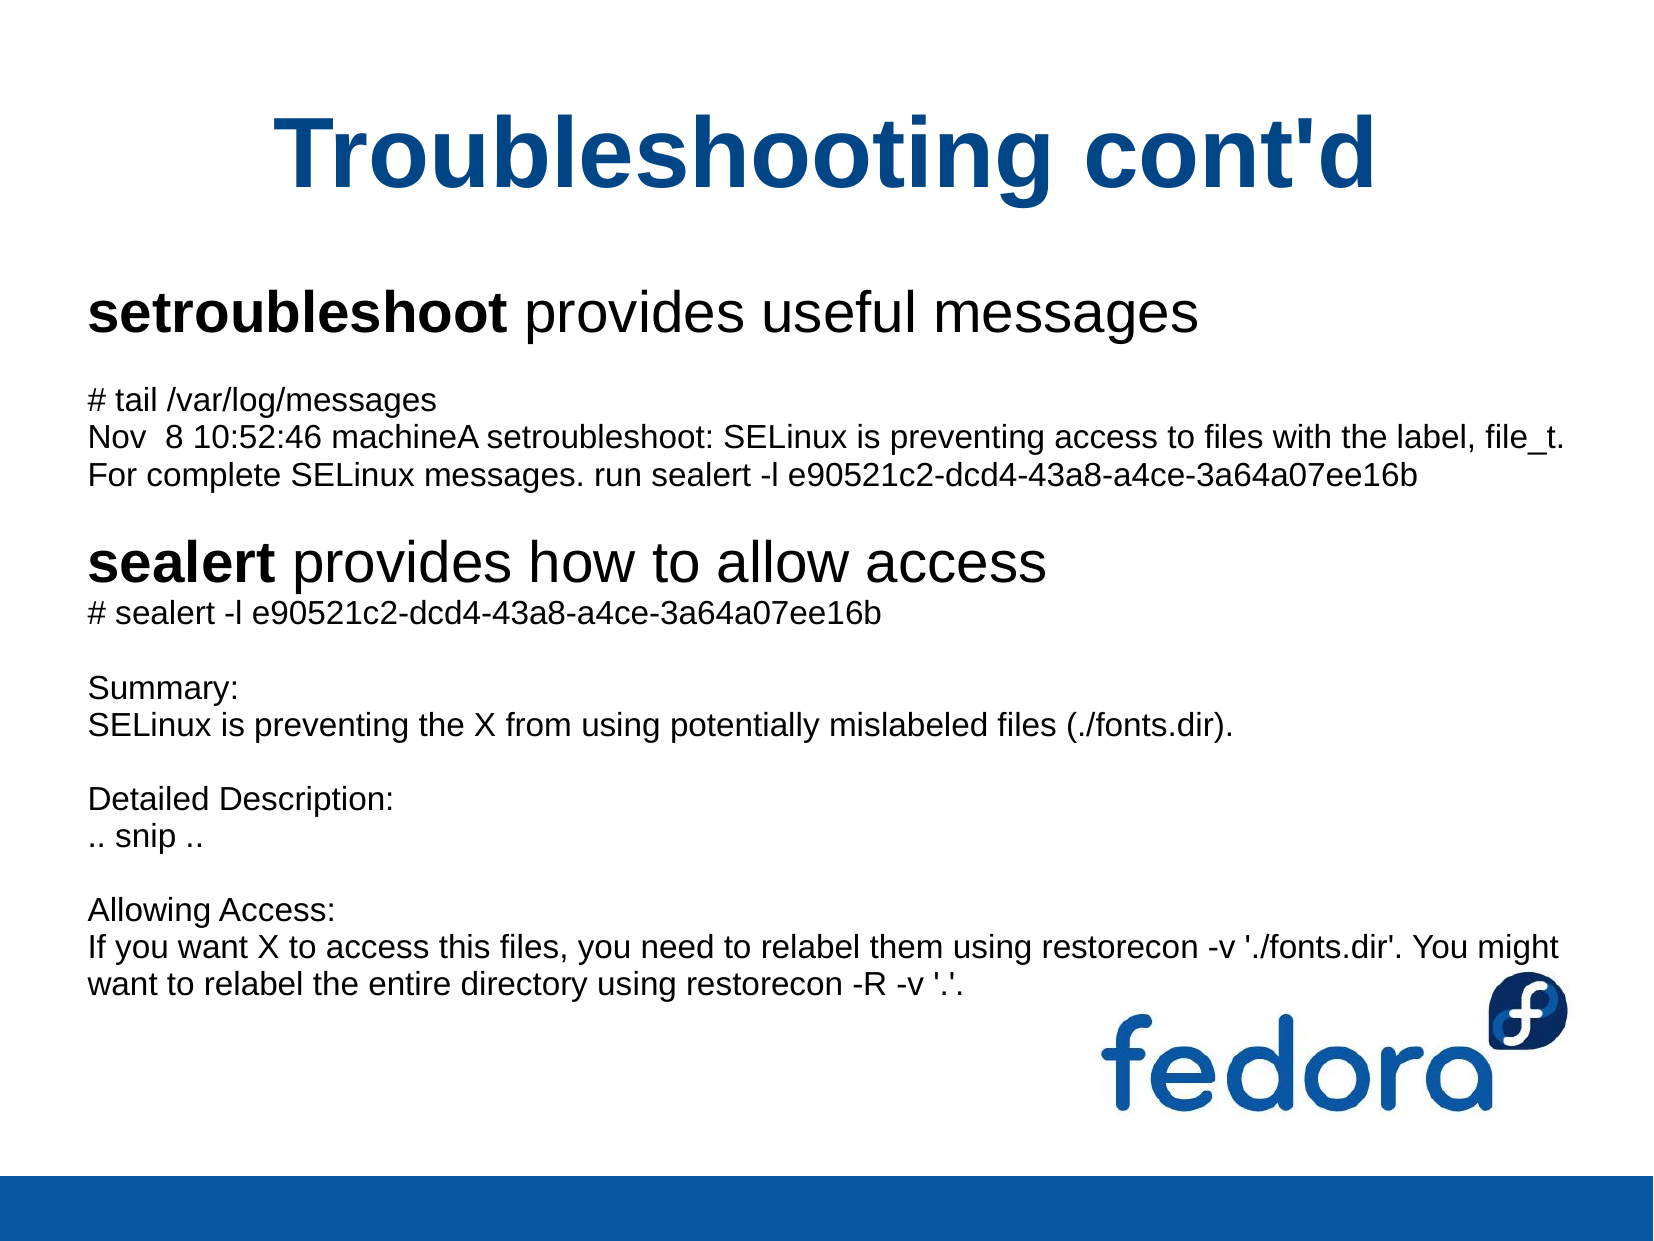

# Troubleshooting cont'd
setroubleshoot provides useful messages
# tail /var/log/messages
Nov 8 10:52:46 machineA setroubleshoot: SELinux is preventing access to files with the label, file_t. For complete SELinux messages. run sealert -l e90521c2-dcd4-43a8-a4ce-3a64a07ee16b
sealert provides how to allow access
# sealert -l e90521c2-dcd4-43a8-a4ce-3a64a07ee16b
Summary:
SELinux is preventing the X from using potentially mislabeled files (./fonts.dir).
Detailed Description:
.. snip ..
Allowing Access:
If you want X to access this files, you need to relabel them using restorecon -v './fonts.dir'. You might want to relabel the entire directory using restorecon -R -v '.'.